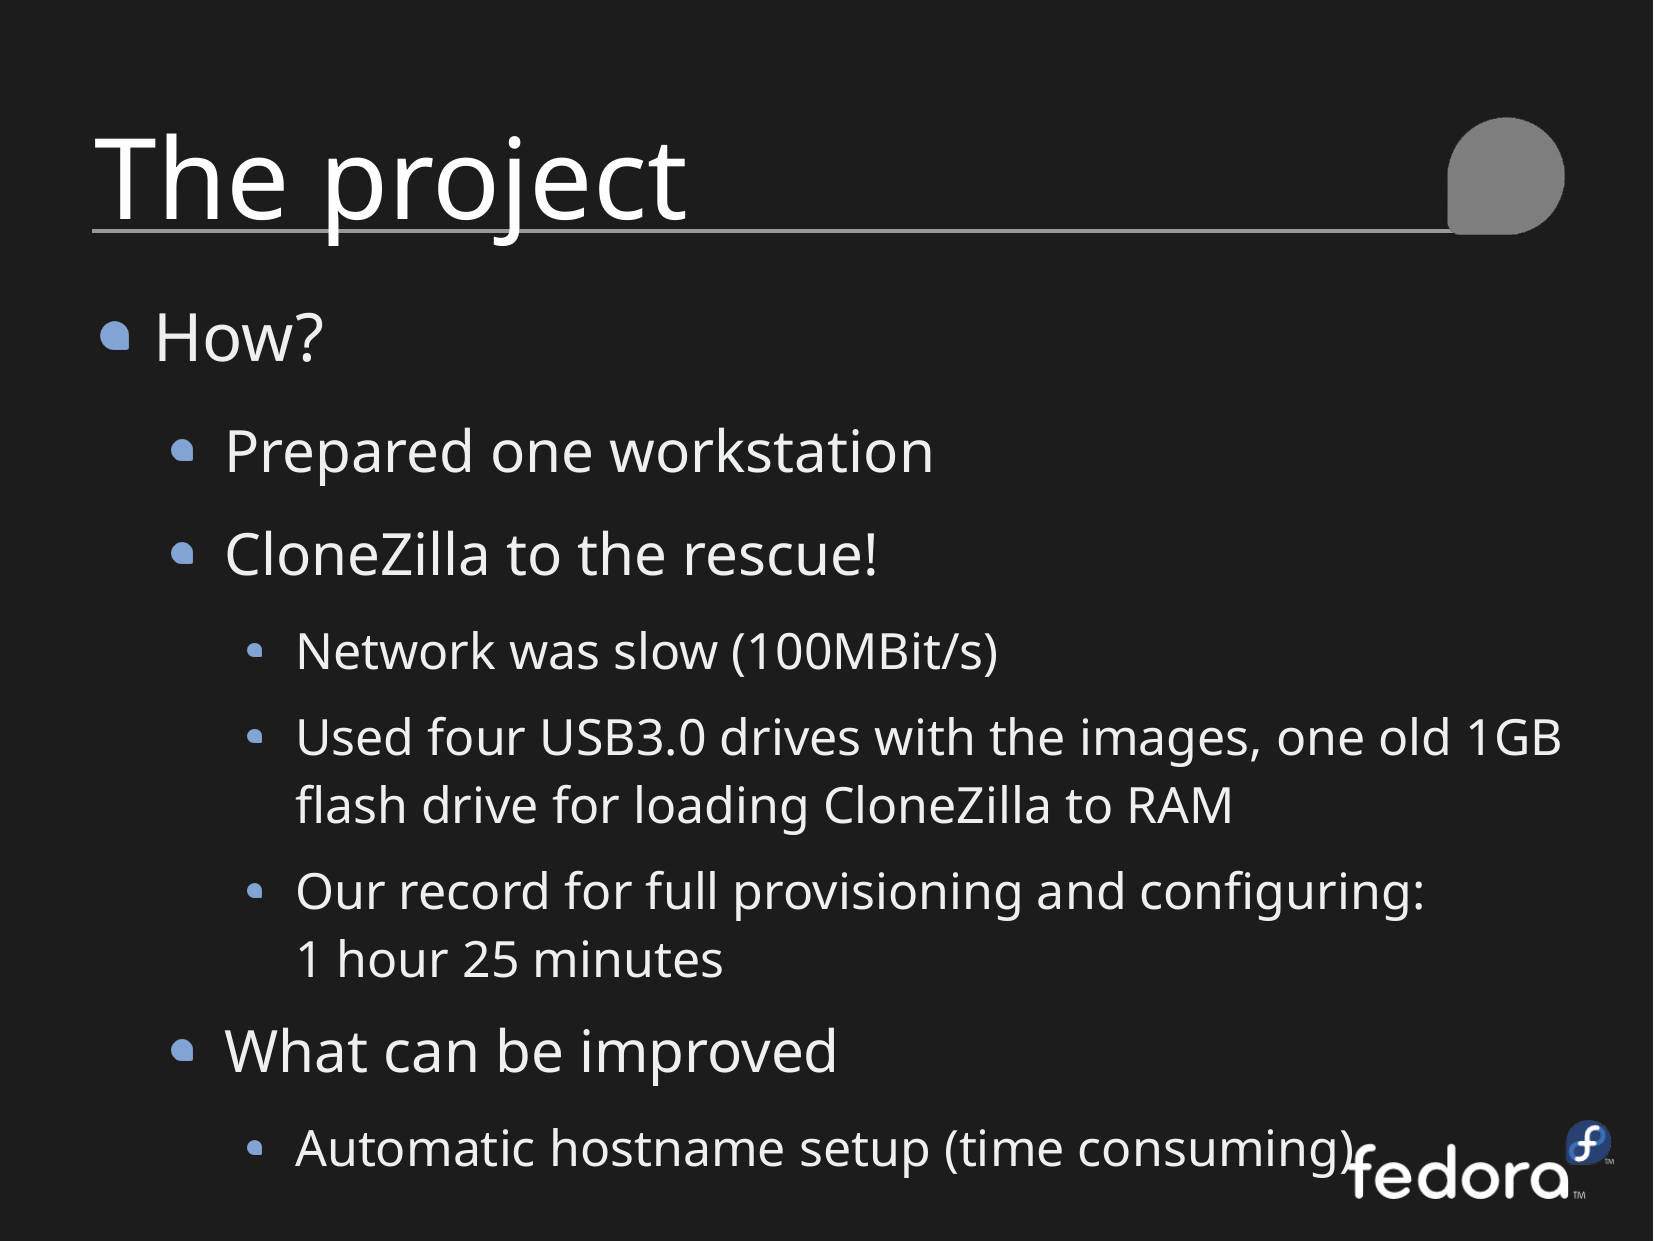

The project
# How?
Prepared one workstation
CloneZilla to the rescue!
Network was slow (100MBit/s)
Used four USB3.0 drives with the images, one old 1GB flash drive for loading CloneZilla to RAM
Our record for full provisioning and configuring:
1 hour 25 minutes
What can be improved
Automatic hostname setup (time consuming)